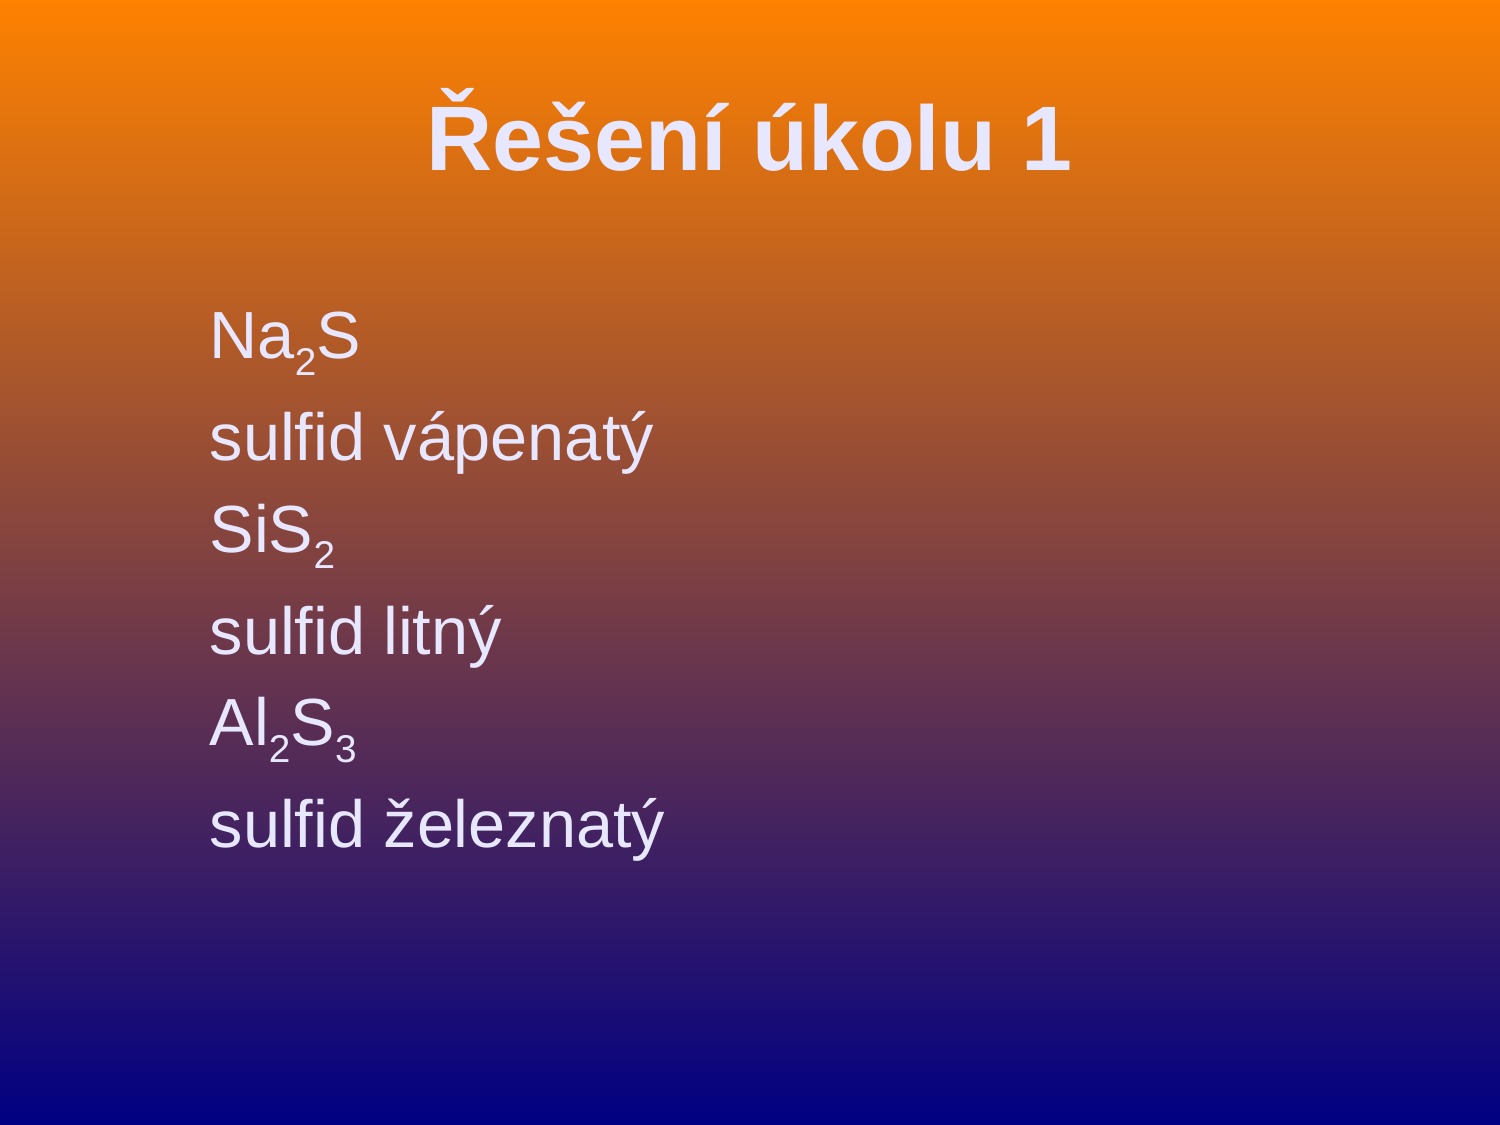

# Řešení úkolu 1
Na2S
sulfid vápenatý
SiS2
sulfid litný
Al2S3
sulfid železnatý